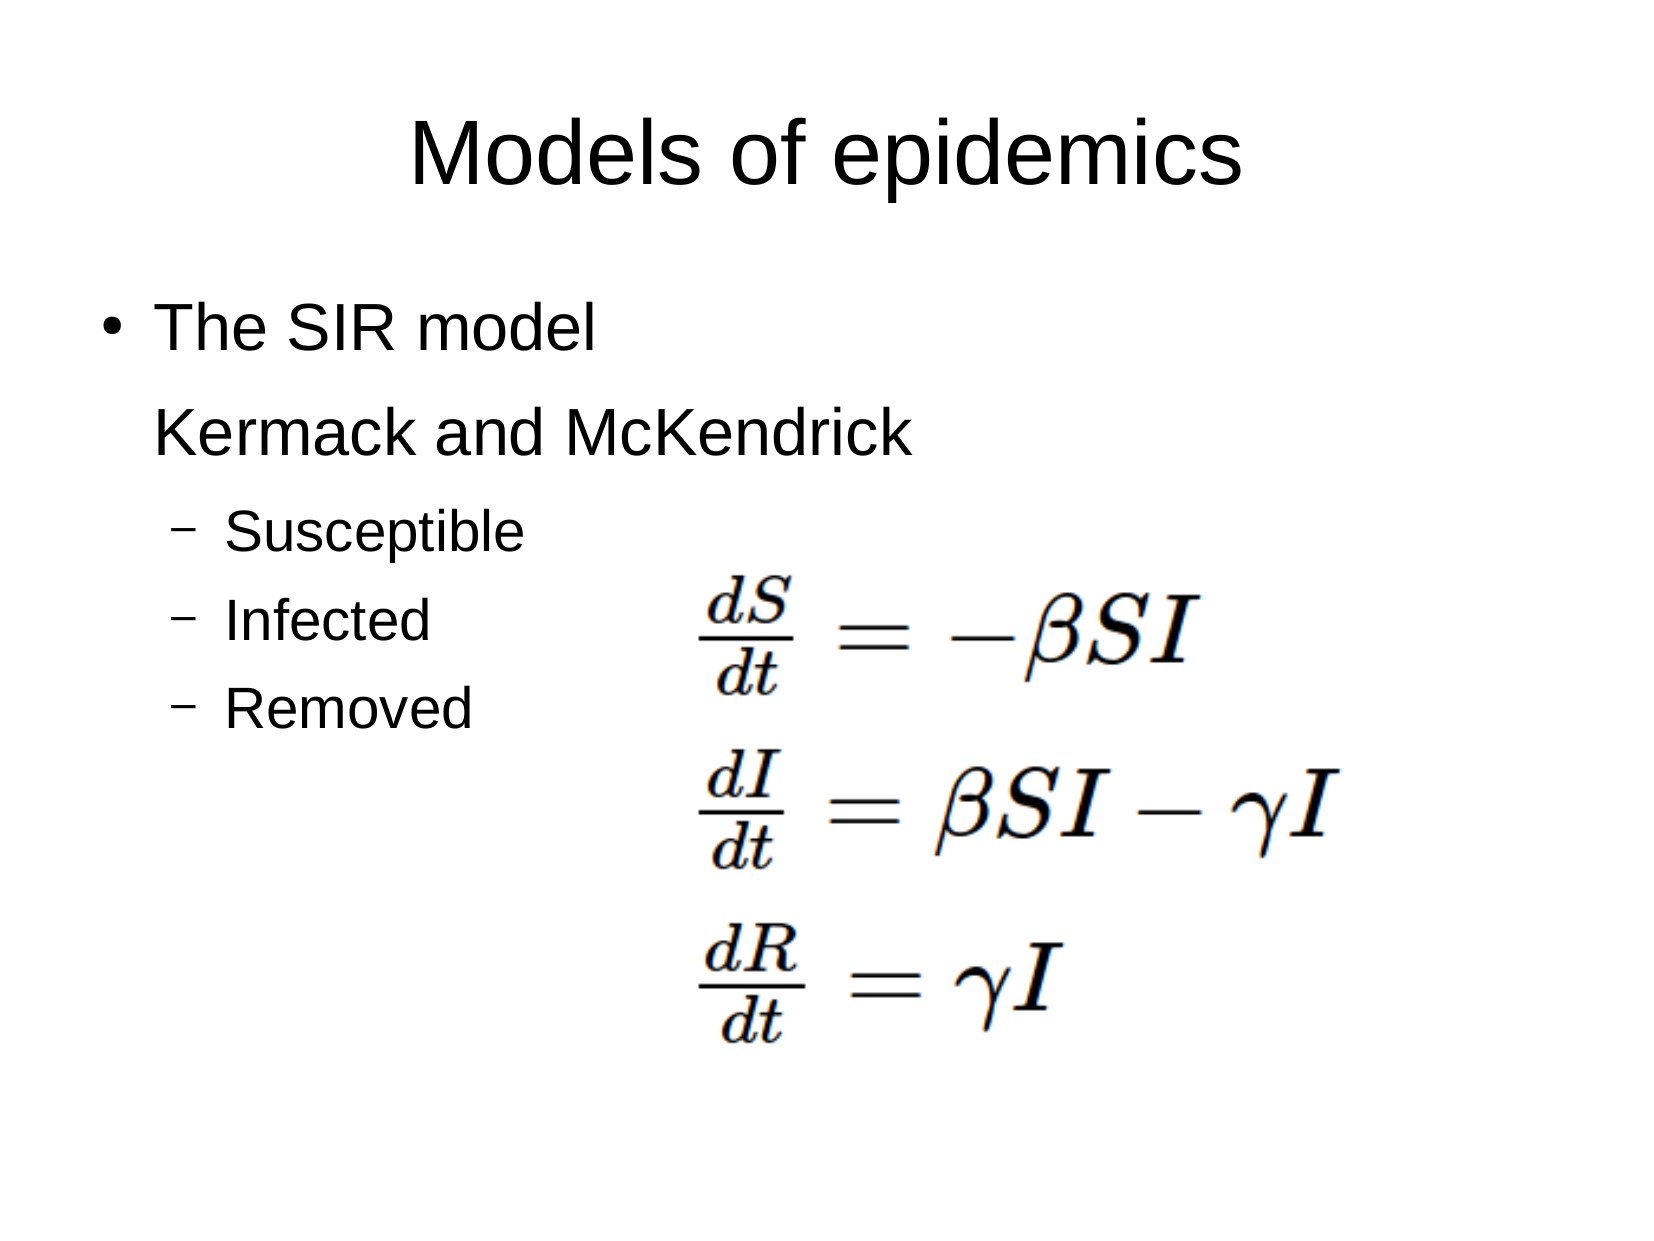

# Models of epidemics
The SIR model
Kermack and McKendrick
Susceptible
Infected
Removed